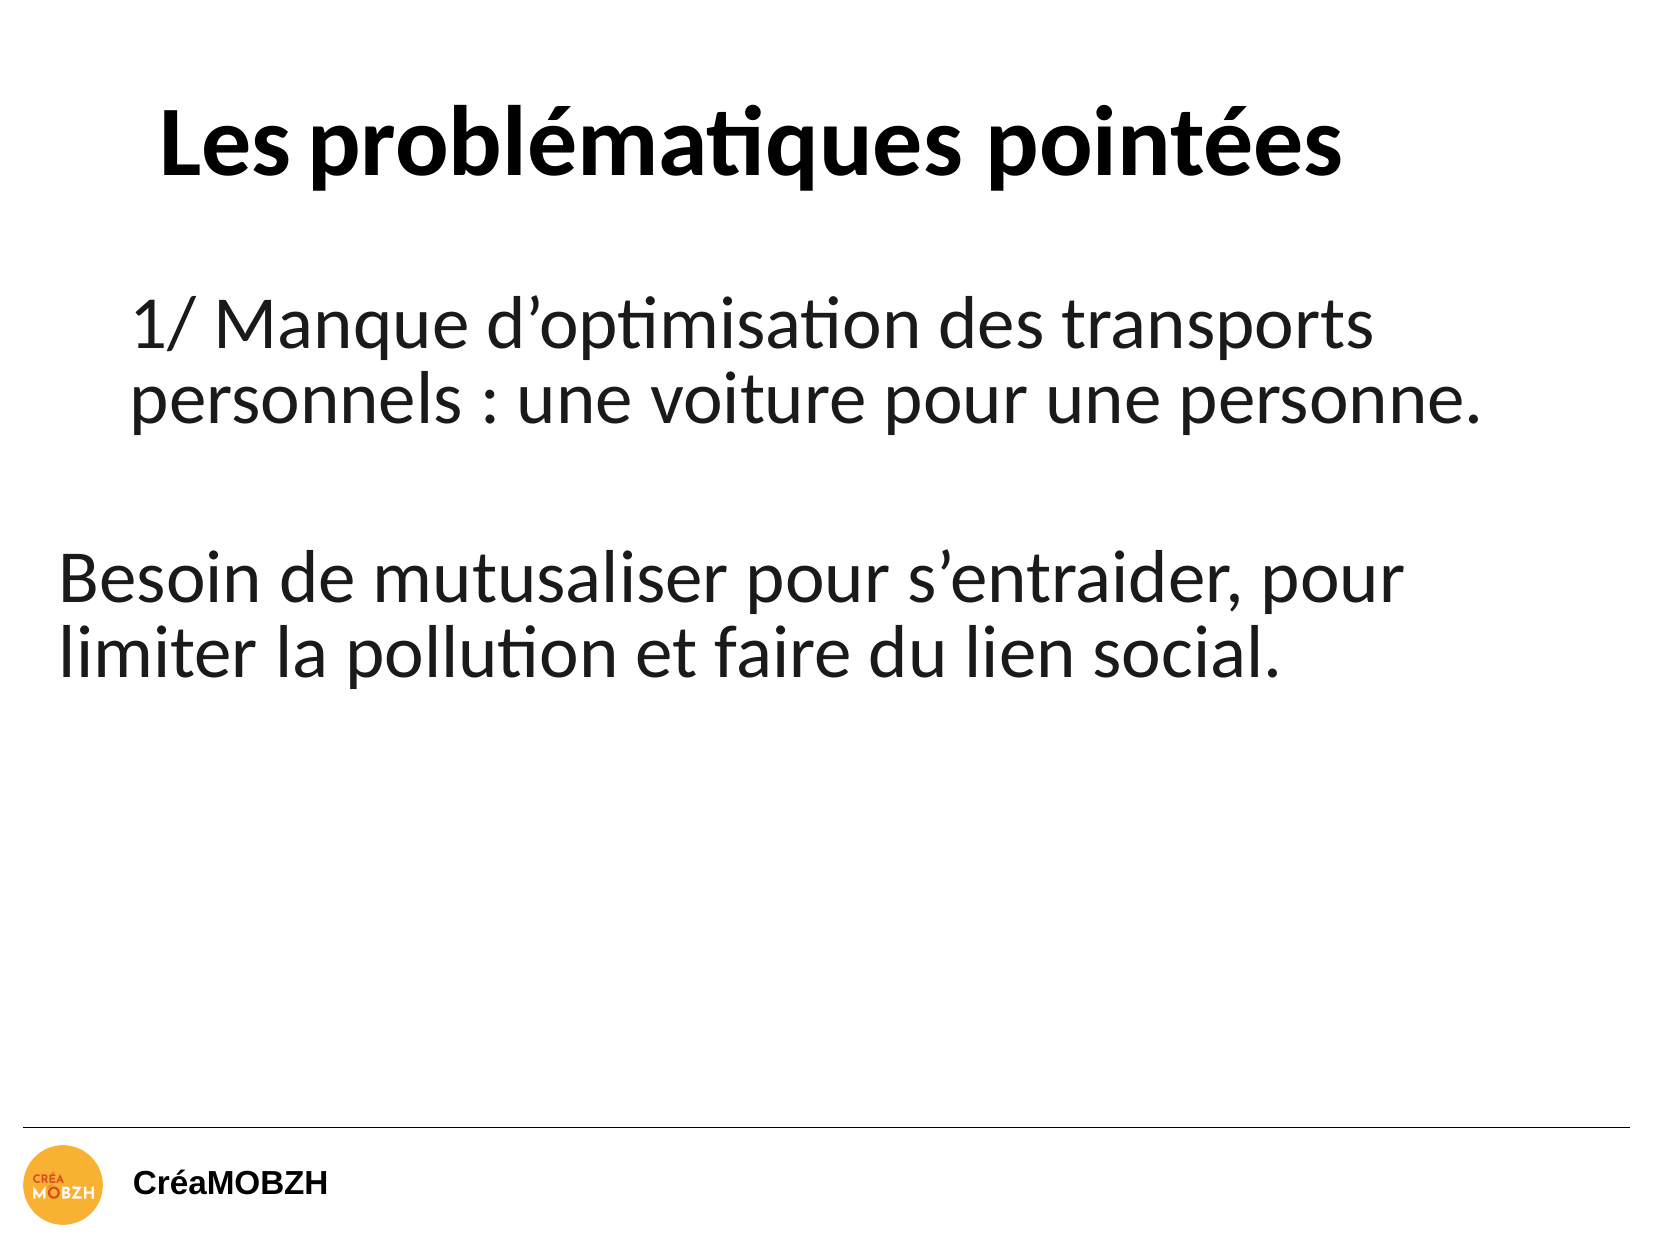

# Les	problématiques pointées
1/ Manque d’optimisation des transports personnels : une voiture pour une personne.
Besoin de mutusaliser pour s’entraider, pour limiter la pollution et faire du lien social.
CréaMOBZH